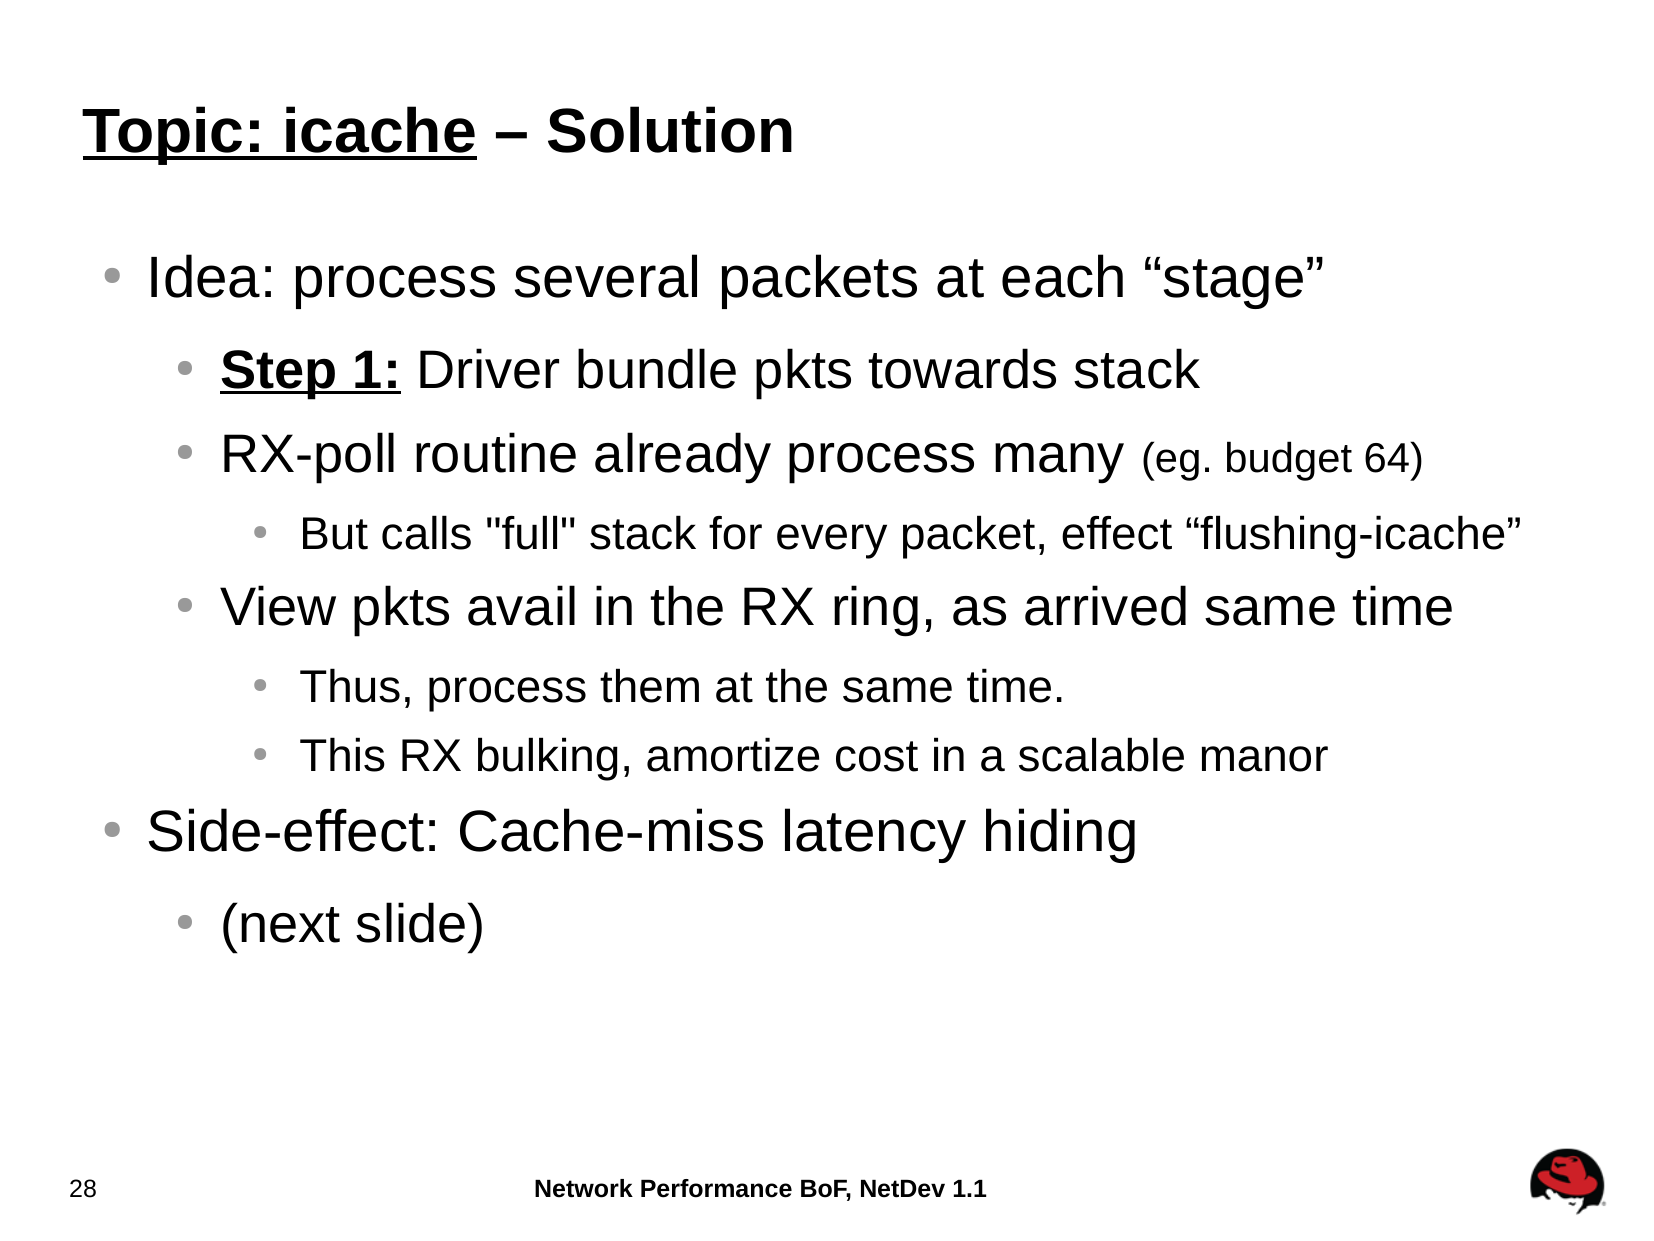

# Topic: icache – Solution
Idea: process several packets at each “stage”
Step 1: Driver bundle pkts towards stack
RX-poll routine already process many (eg. budget 64)
But calls "full" stack for every packet, effect “flushing-icache”
View pkts avail in the RX ring, as arrived same time
Thus, process them at the same time.
This RX bulking, amortize cost in a scalable manor
Side-effect: Cache-miss latency hiding
(next slide)